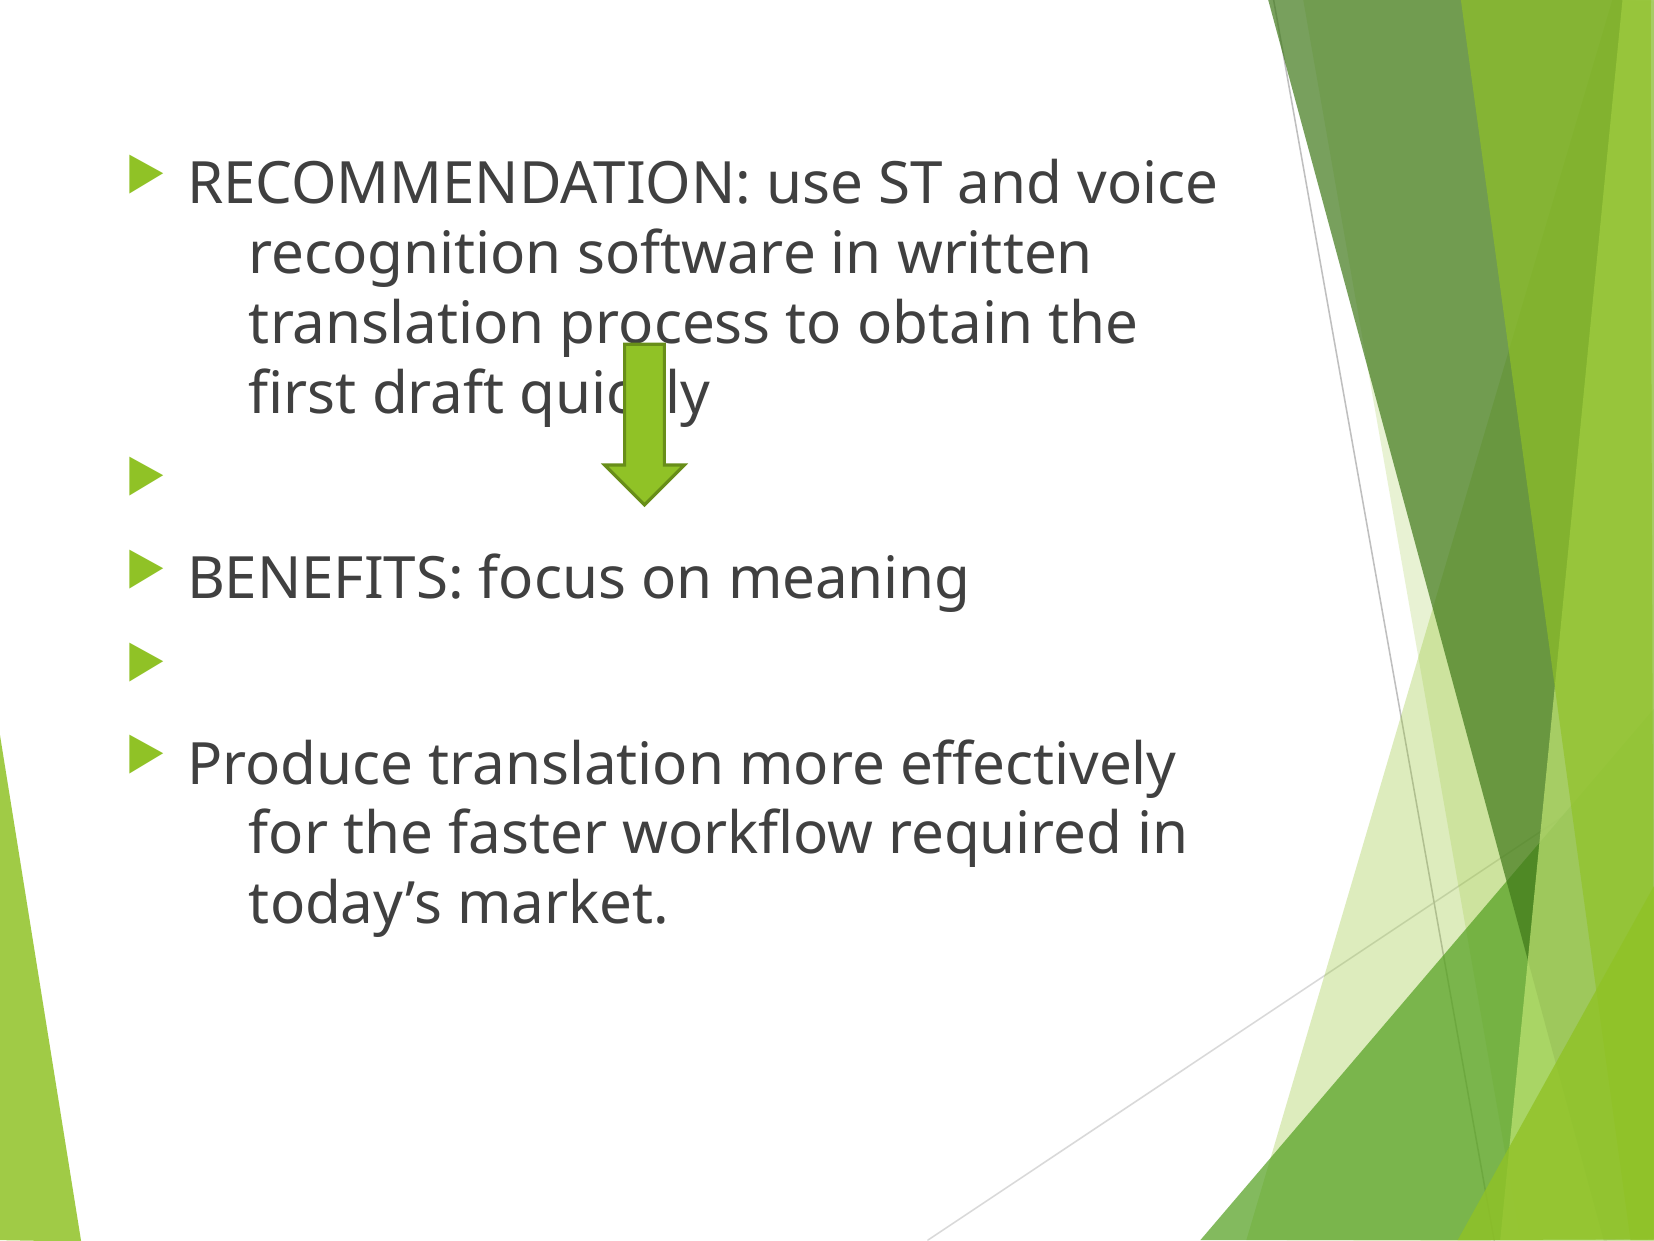

# RECOMMENDATION: use ST and voice recognition software in written translation process to obtain the first draft quickly
BENEFITS: focus on meaning
Produce translation more effectively for the faster workflow required in today’s market.